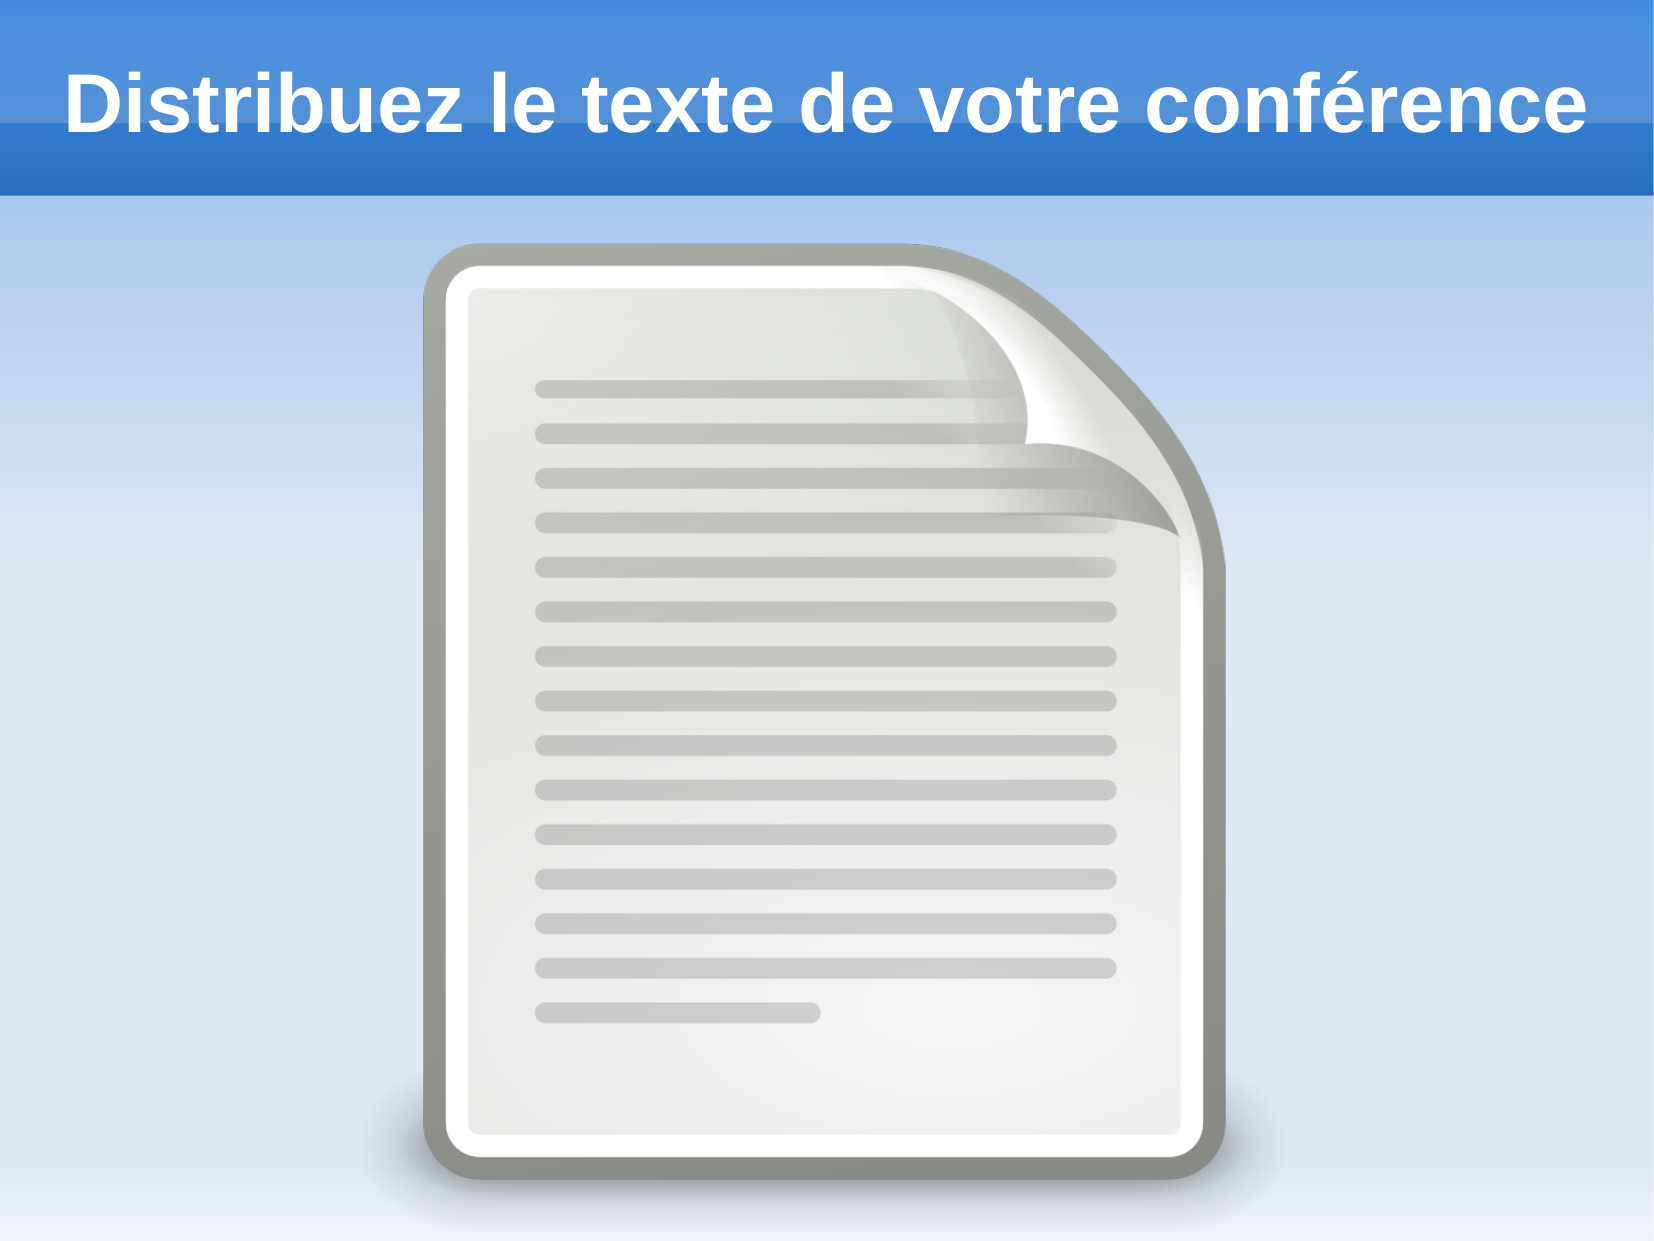

# Distribuez le texte de votre conférence